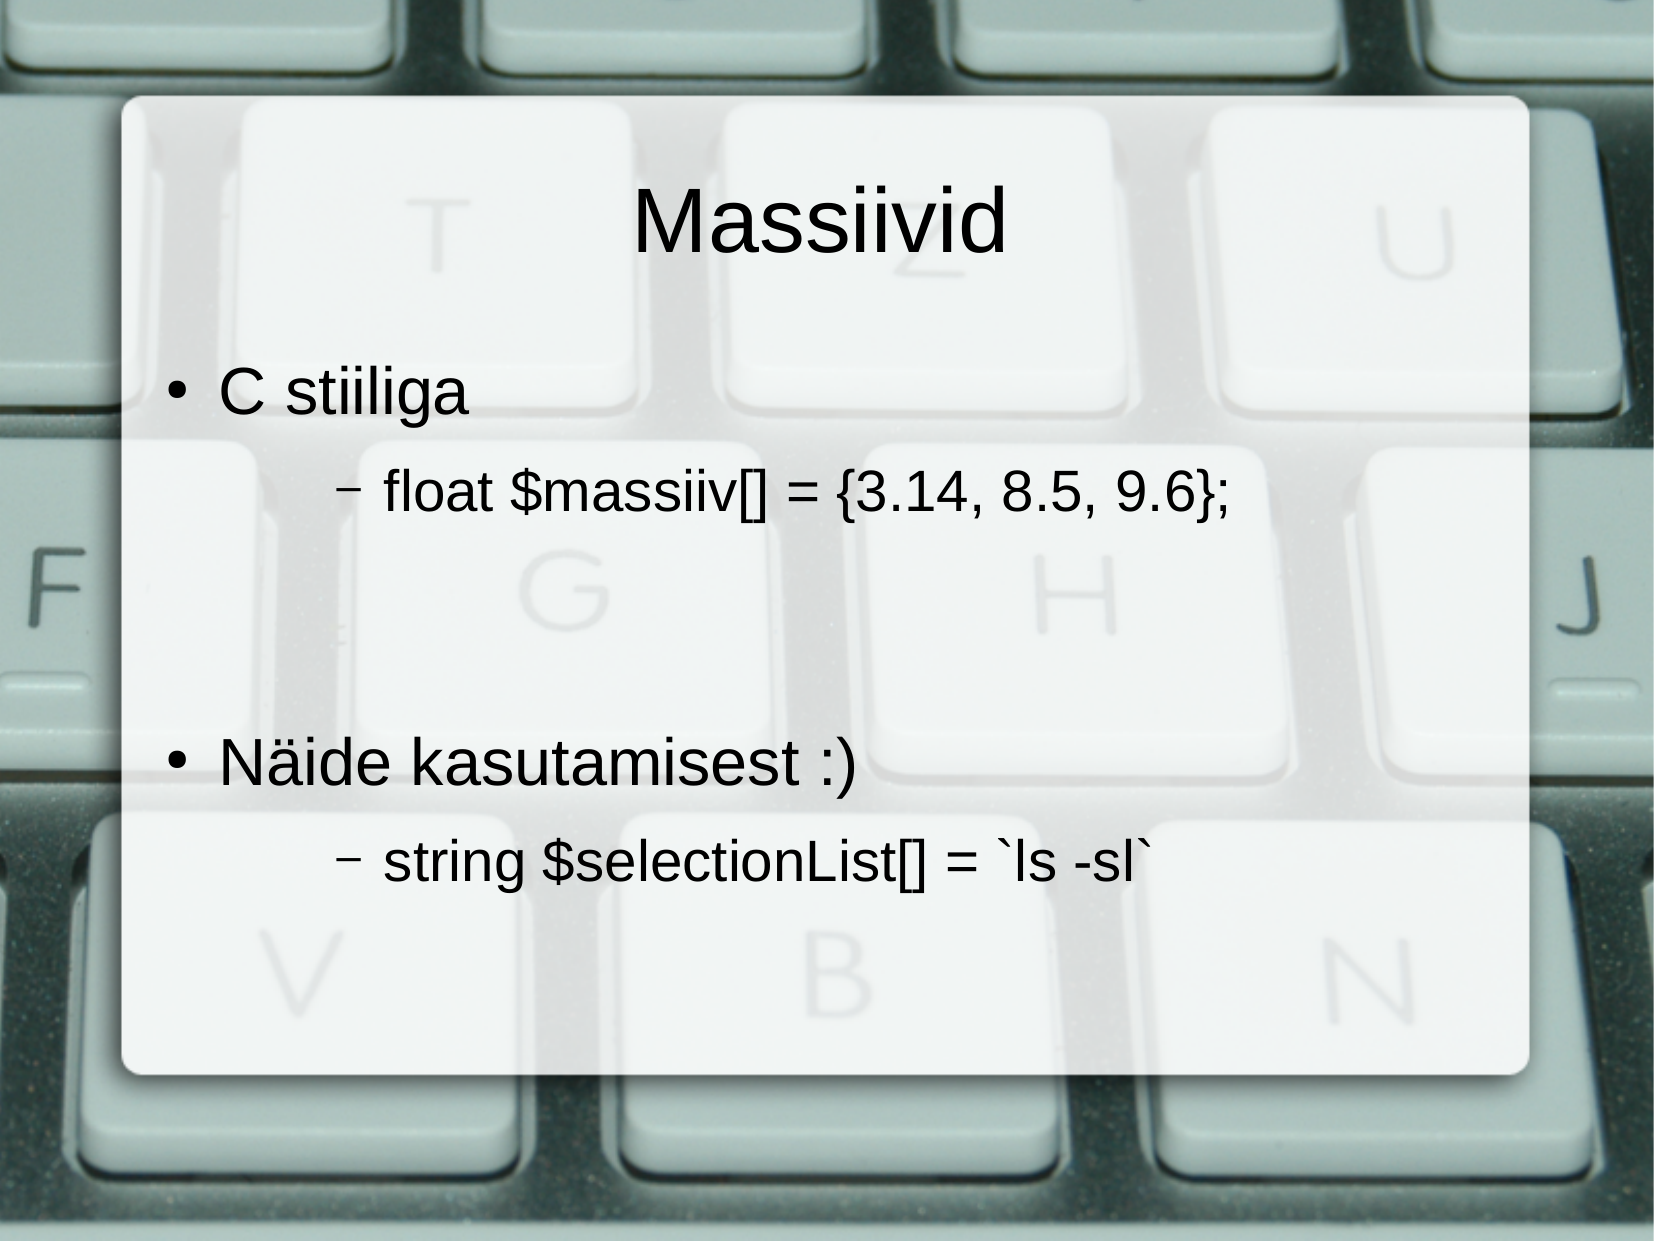

# Massiivid
C stiiliga
float $massiiv[] = {3.14, 8.5, 9.6};
Näide kasutamisest :)
string $selectionList[] = `ls -sl`